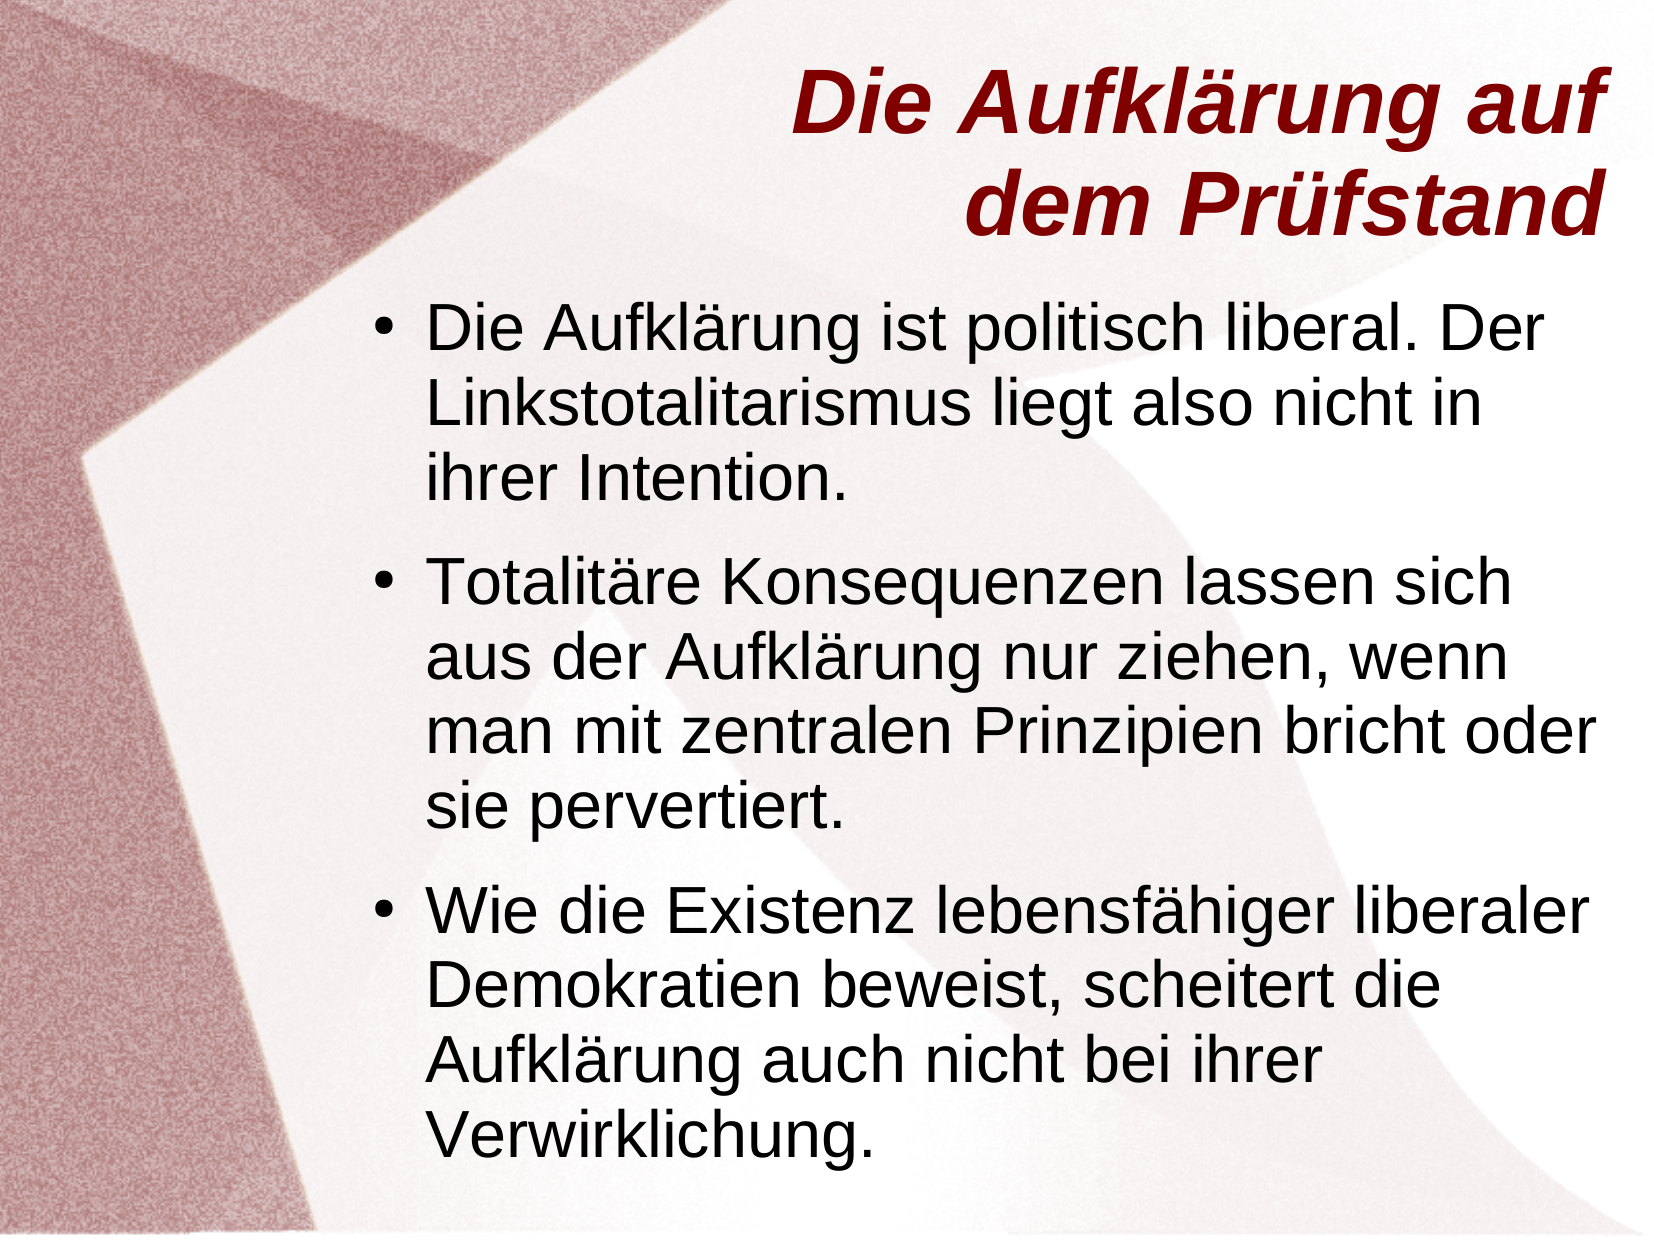

# Die Aufklärung auf dem Prüfstand
Die Aufklärung ist politisch liberal. Der Linkstotalitarismus liegt also nicht in ihrer Intention.
Totalitäre Konsequenzen lassen sich aus der Aufklärung nur ziehen, wenn man mit zentralen Prinzipien bricht oder sie pervertiert.
Wie die Existenz lebensfähiger liberaler Demokratien beweist, scheitert die Aufklärung auch nicht bei ihrer Verwirklichung.